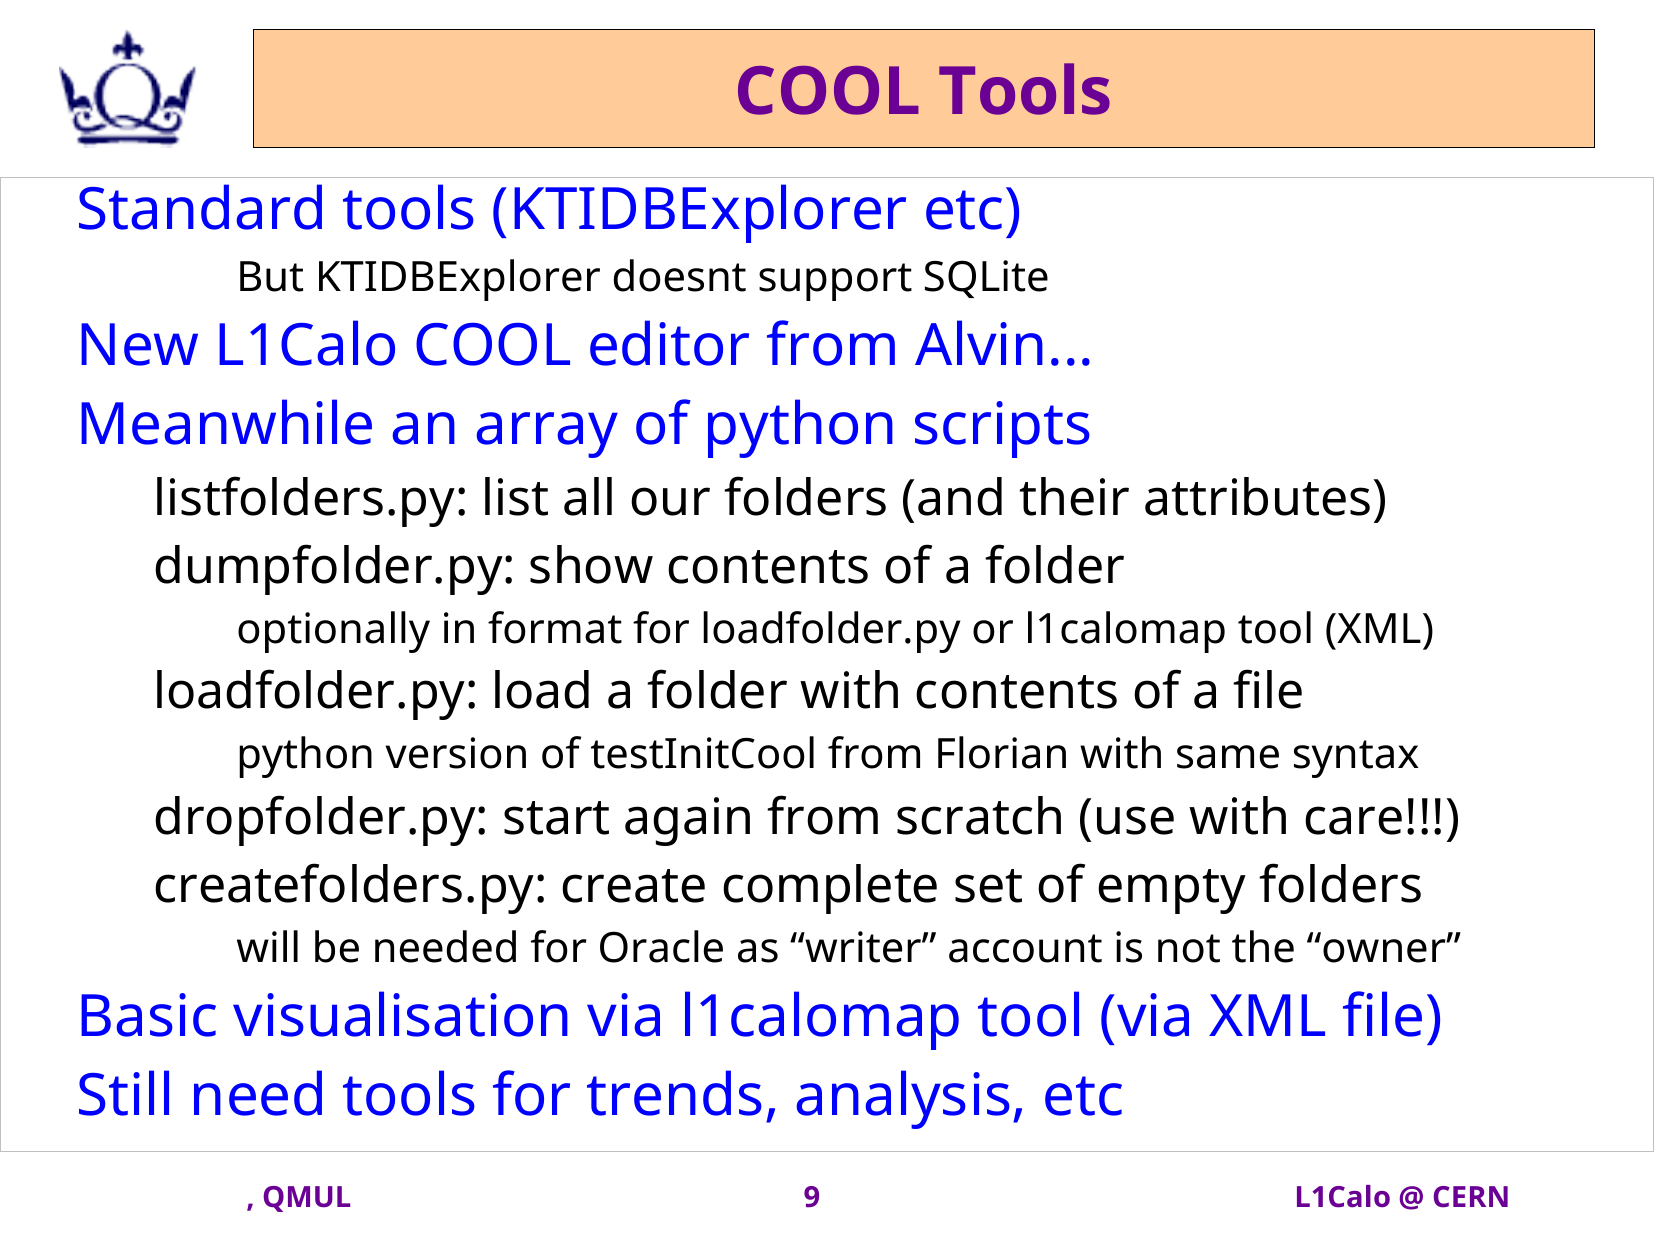

# COOL Tools
Standard tools (KTIDBExplorer etc)
But KTIDBExplorer doesnt support SQLite
New L1Calo COOL editor from Alvin...
Meanwhile an array of python scripts
listfolders.py: list all our folders (and their attributes)
dumpfolder.py: show contents of a folder
optionally in format for loadfolder.py or l1calomap tool (XML)
loadfolder.py: load a folder with contents of a file
python version of testInitCool from Florian with same syntax
dropfolder.py: start again from scratch (use with care!!!)
createfolders.py: create complete set of empty folders
will be needed for Oracle as “writer” account is not the “owner”
Basic visualisation via l1calomap tool (via XML file)
Still need tools for trends, analysis, etc